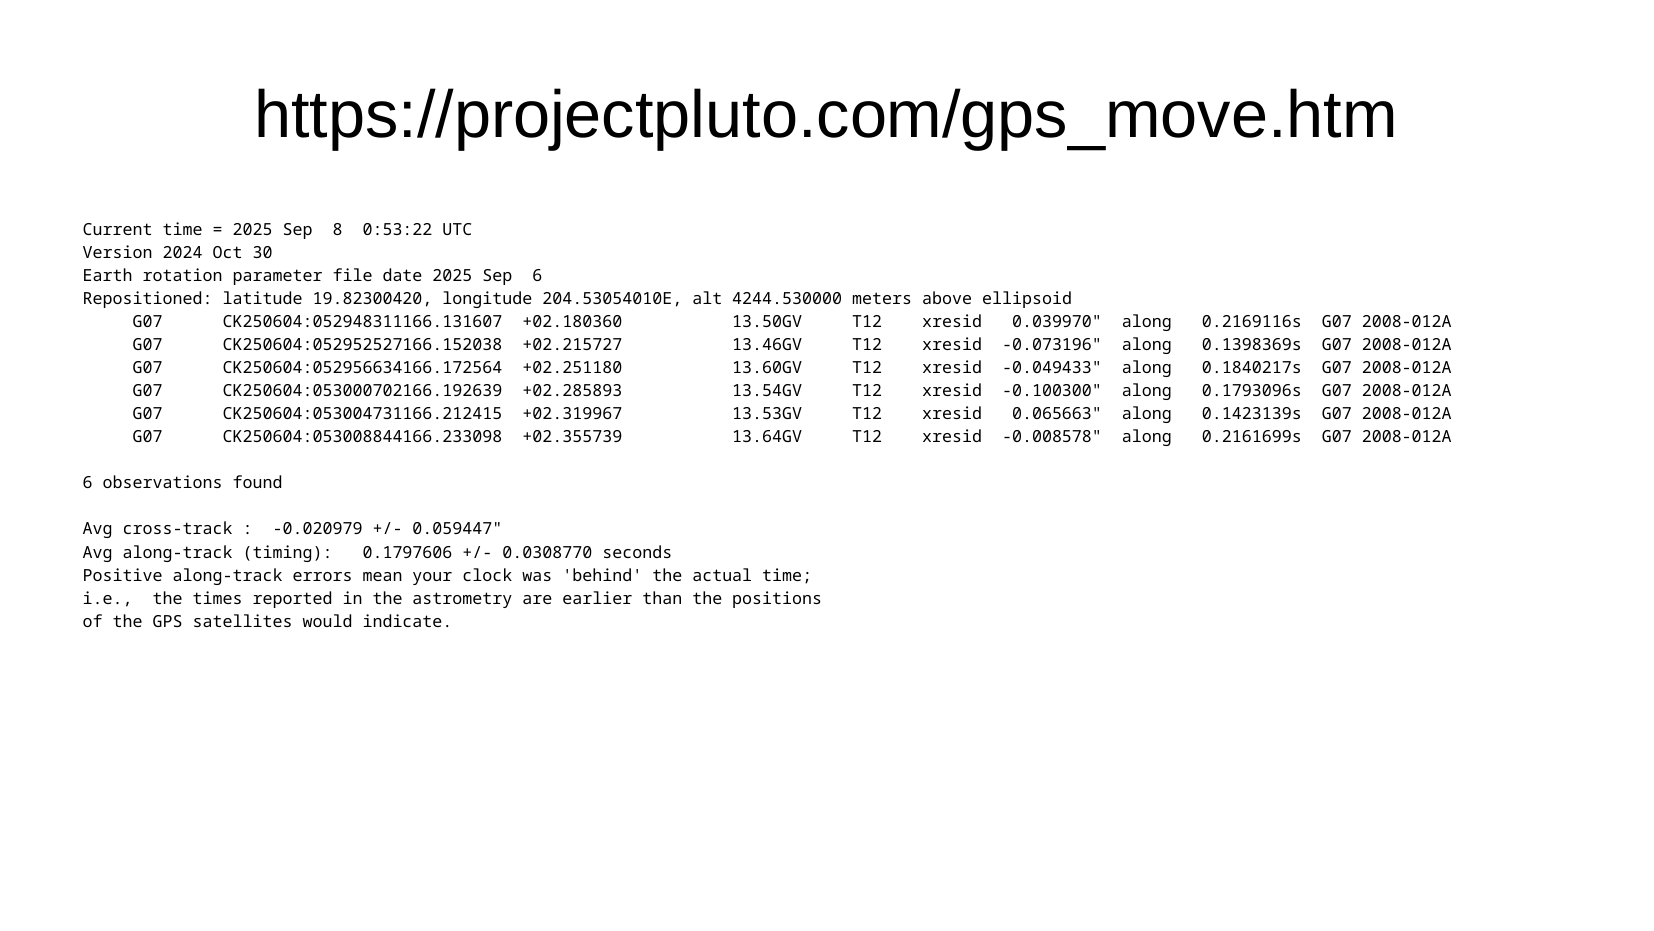

# https://projectpluto.com/gps_move.htm
Current time = 2025 Sep 8 0:53:22 UTC
Version 2024 Oct 30
Earth rotation parameter file date 2025 Sep 6
Repositioned: latitude 19.82300420, longitude 204.53054010E, alt 4244.530000 meters above ellipsoid
 G07 CK250604:052948311166.131607 +02.180360 13.50GV T12 xresid 0.039970" along 0.2169116s G07 2008-012A
 G07 CK250604:052952527166.152038 +02.215727 13.46GV T12 xresid -0.073196" along 0.1398369s G07 2008-012A
 G07 CK250604:052956634166.172564 +02.251180 13.60GV T12 xresid -0.049433" along 0.1840217s G07 2008-012A
 G07 CK250604:053000702166.192639 +02.285893 13.54GV T12 xresid -0.100300" along 0.1793096s G07 2008-012A
 G07 CK250604:053004731166.212415 +02.319967 13.53GV T12 xresid 0.065663" along 0.1423139s G07 2008-012A
 G07 CK250604:053008844166.233098 +02.355739 13.64GV T12 xresid -0.008578" along 0.2161699s G07 2008-012A
6 observations found
Avg cross-track : -0.020979 +/- 0.059447"
Avg along-track (timing): 0.1797606 +/- 0.0308770 seconds
Positive along-track errors mean your clock was 'behind' the actual time;
i.e., the times reported in the astrometry are earlier than the positions
of the GPS satellites would indicate.